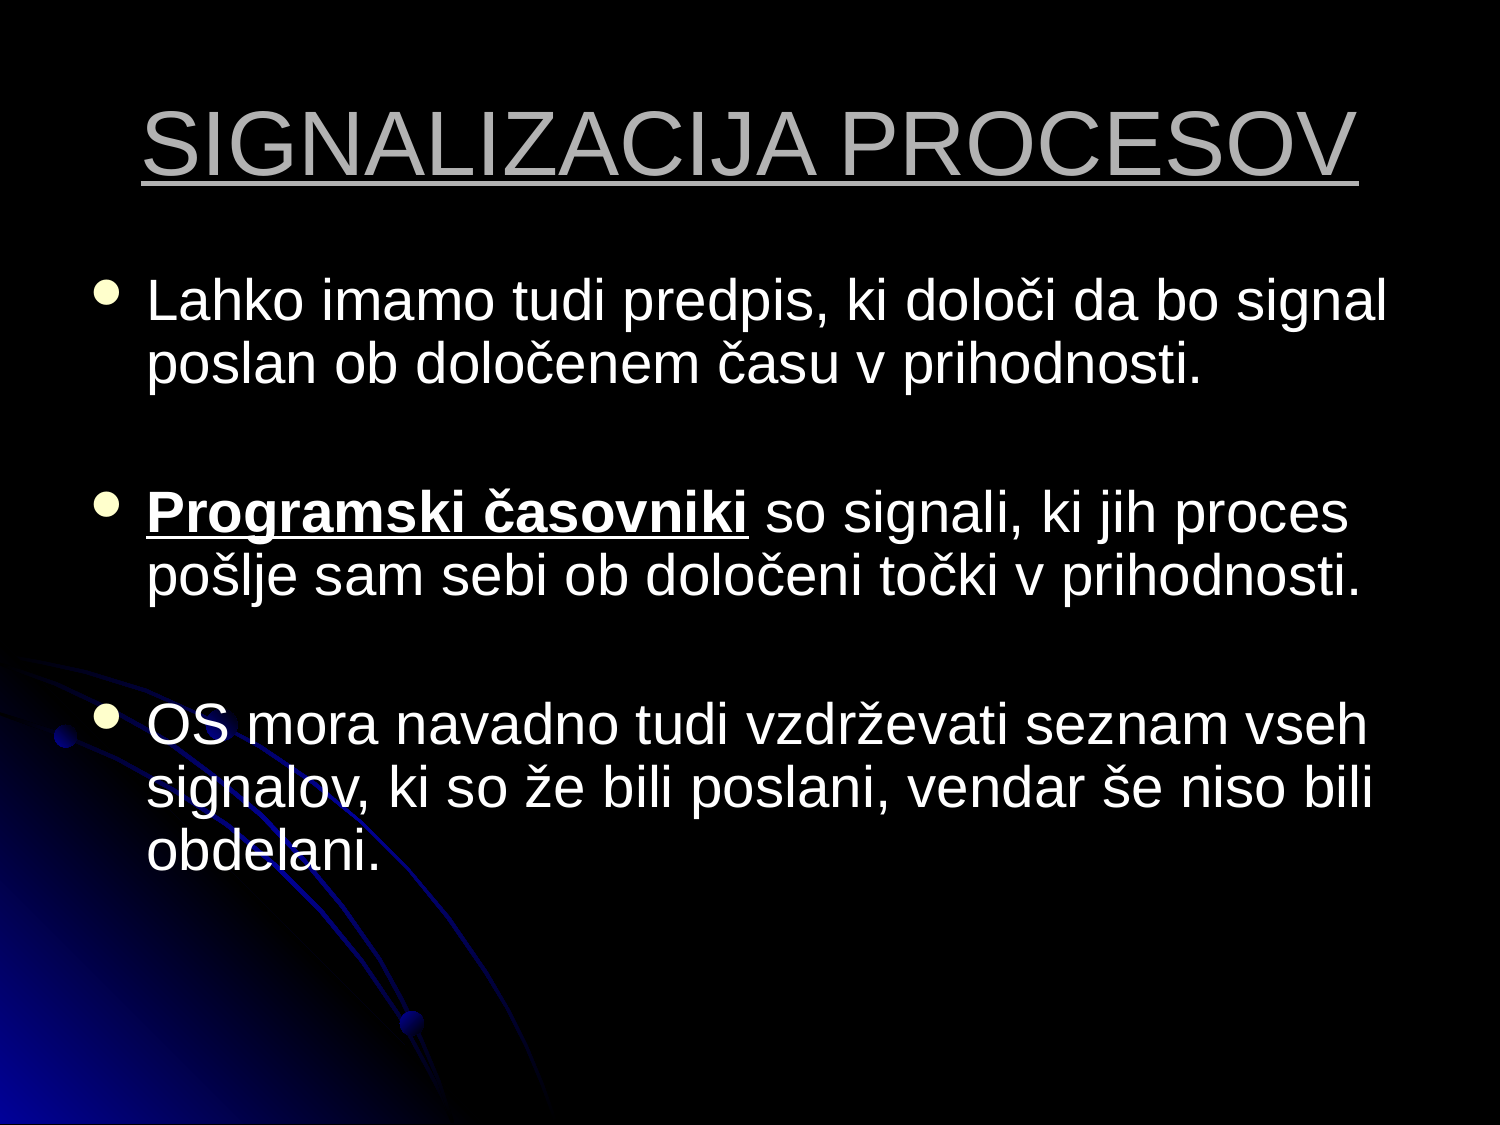

# SIGNALIZACIJA PROCESOV
Lahko imamo tudi predpis, ki določi da bo signal poslan ob določenem času v prihodnosti.
Programski časovniki so signali, ki jih proces pošlje sam sebi ob določeni točki v prihodnosti.
OS mora navadno tudi vzdrževati seznam vseh signalov, ki so že bili poslani, vendar še niso bili obdelani.